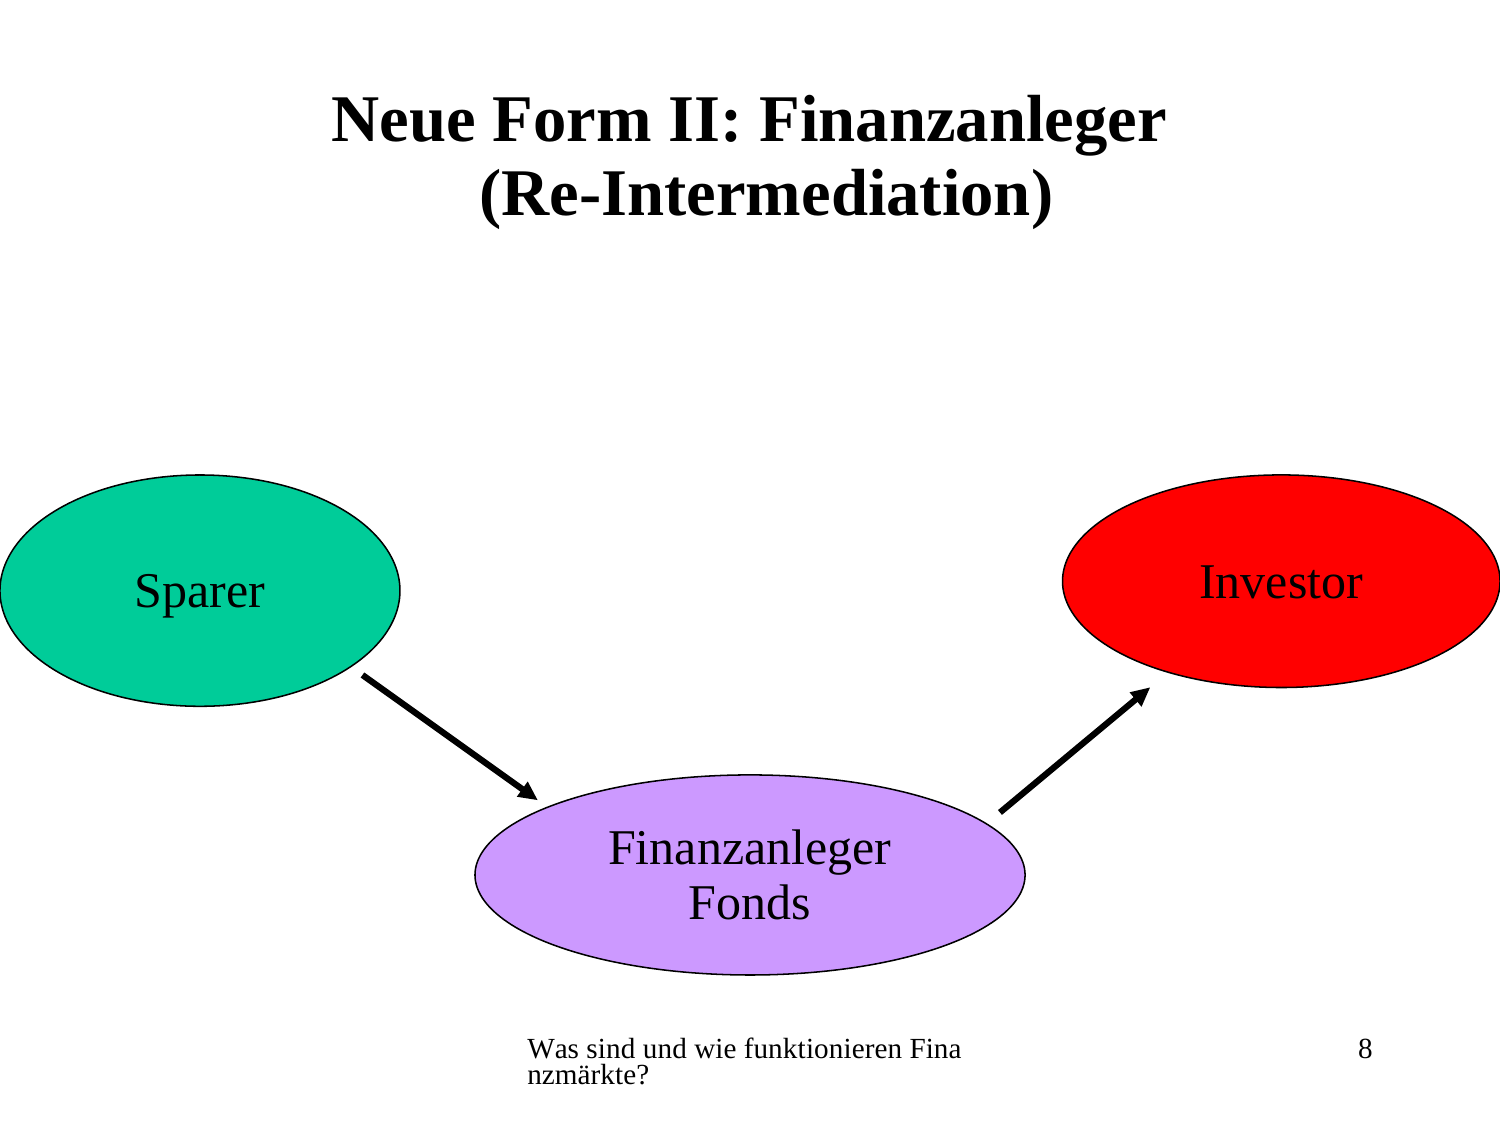

Neue Form II: Finanzanleger
 (Re-Intermediation)
Sparer
Investor
Finanzanleger
Fonds
Was sind und wie funktionieren Finanzmärkte?
8